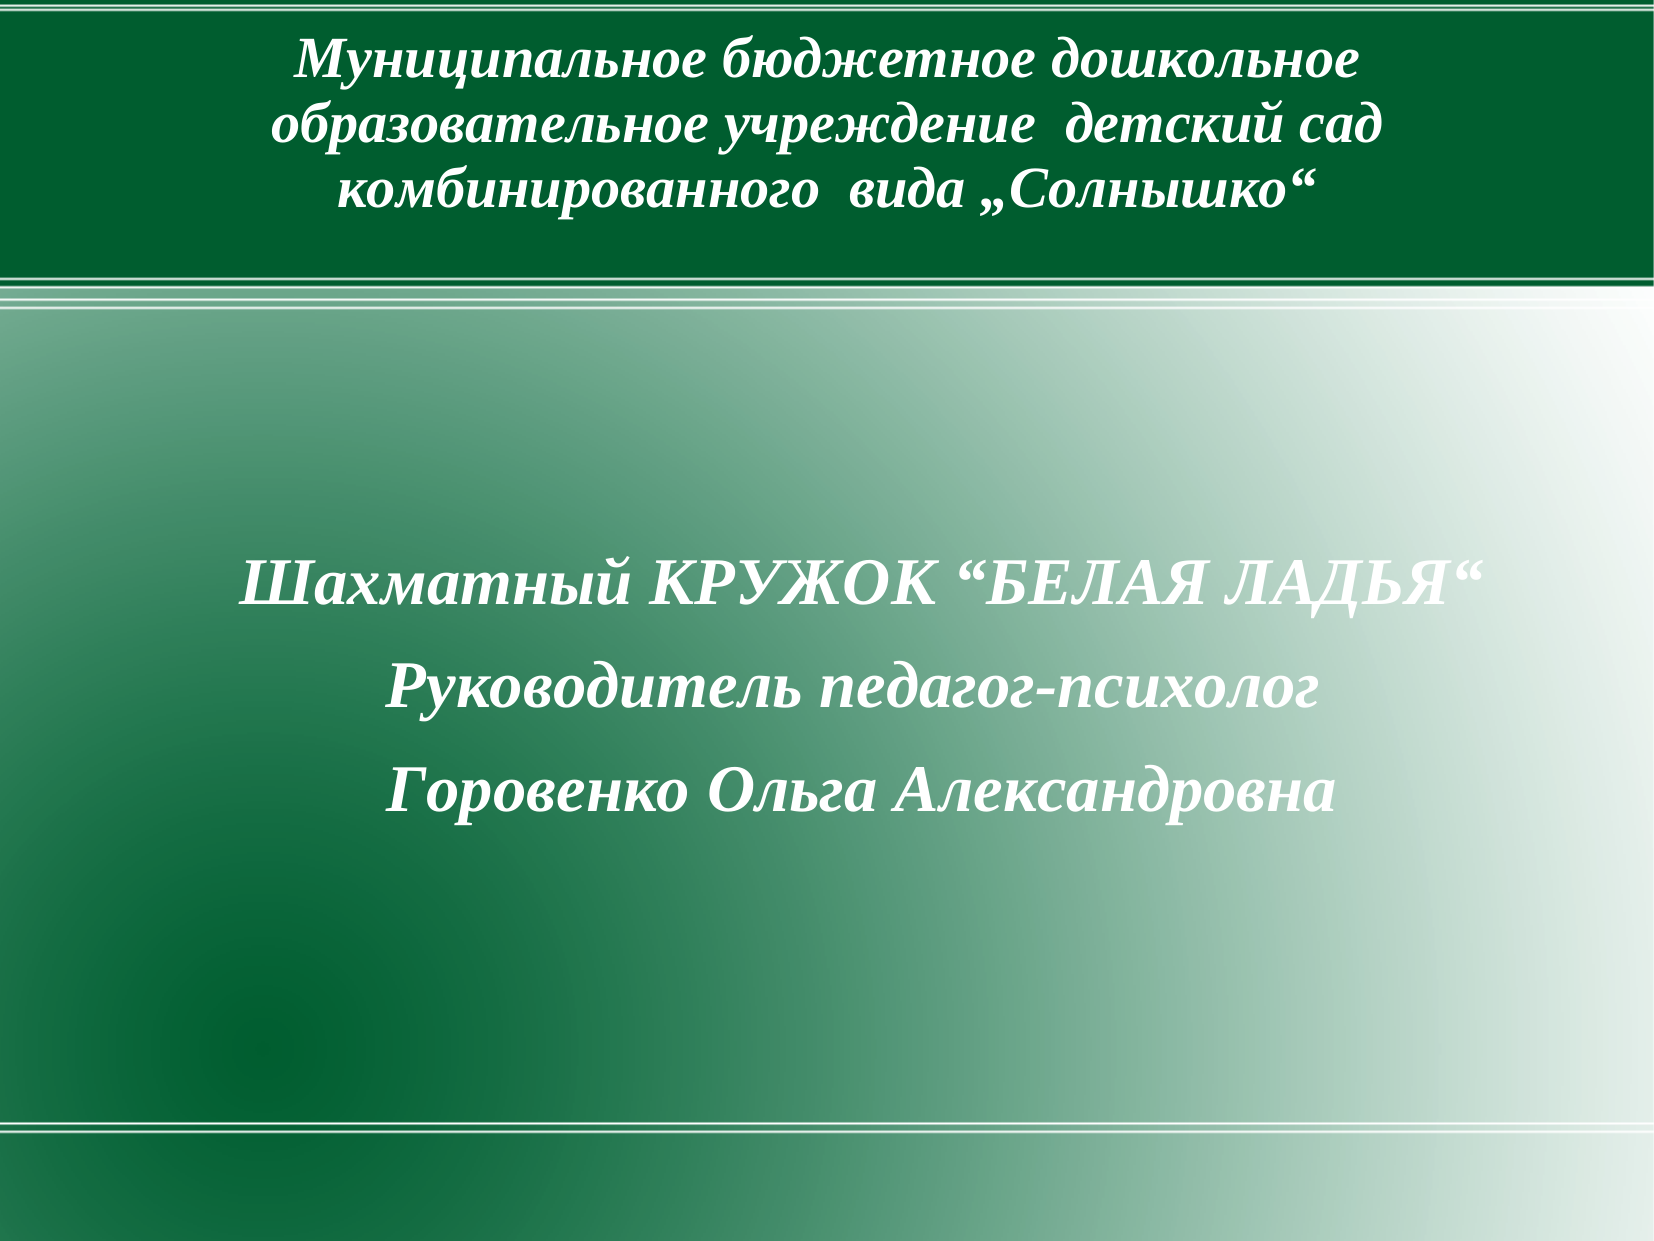

# Муниципальное бюджетное дошкольное образовательное учреждение детский сад комбинированного вида „Солнышко“
Шахматный КРУЖОК “БЕЛАЯ ЛАДЬЯ“
Руководитель педагог-психолог
Горовенко Ольга Александровна